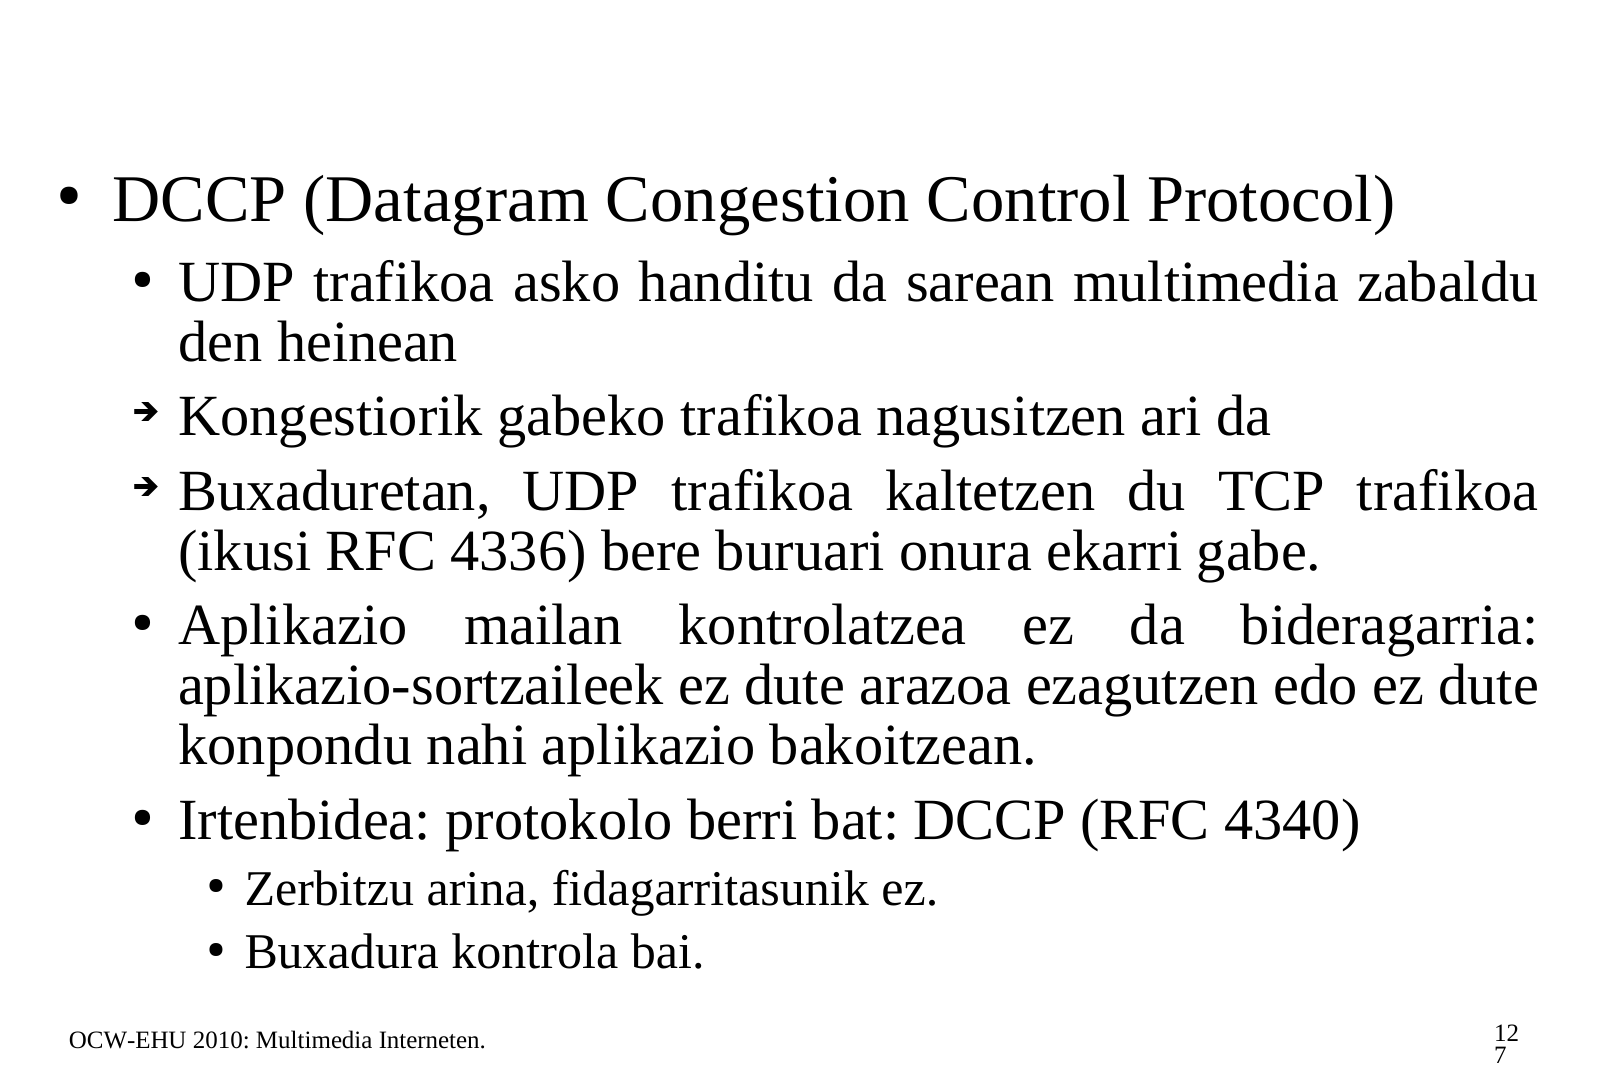

# DCCP (Datagram Congestion Control Protocol)
UDP trafikoa asko handitu da sarean multimedia zabaldu den heinean
Kongestiorik gabeko trafikoa nagusitzen ari da
Buxaduretan, UDP trafikoa kaltetzen du TCP trafikoa (ikusi RFC 4336) bere buruari onura ekarri gabe.
Aplikazio mailan kontrolatzea ez da bideragarria: aplikazio-sortzaileek ez dute arazoa ezagutzen edo ez dute konpondu nahi aplikazio bakoitzean.
Irtenbidea: protokolo berri bat: DCCP (RFC 4340)
Zerbitzu arina, fidagarritasunik ez.
Buxadura kontrola bai.
127